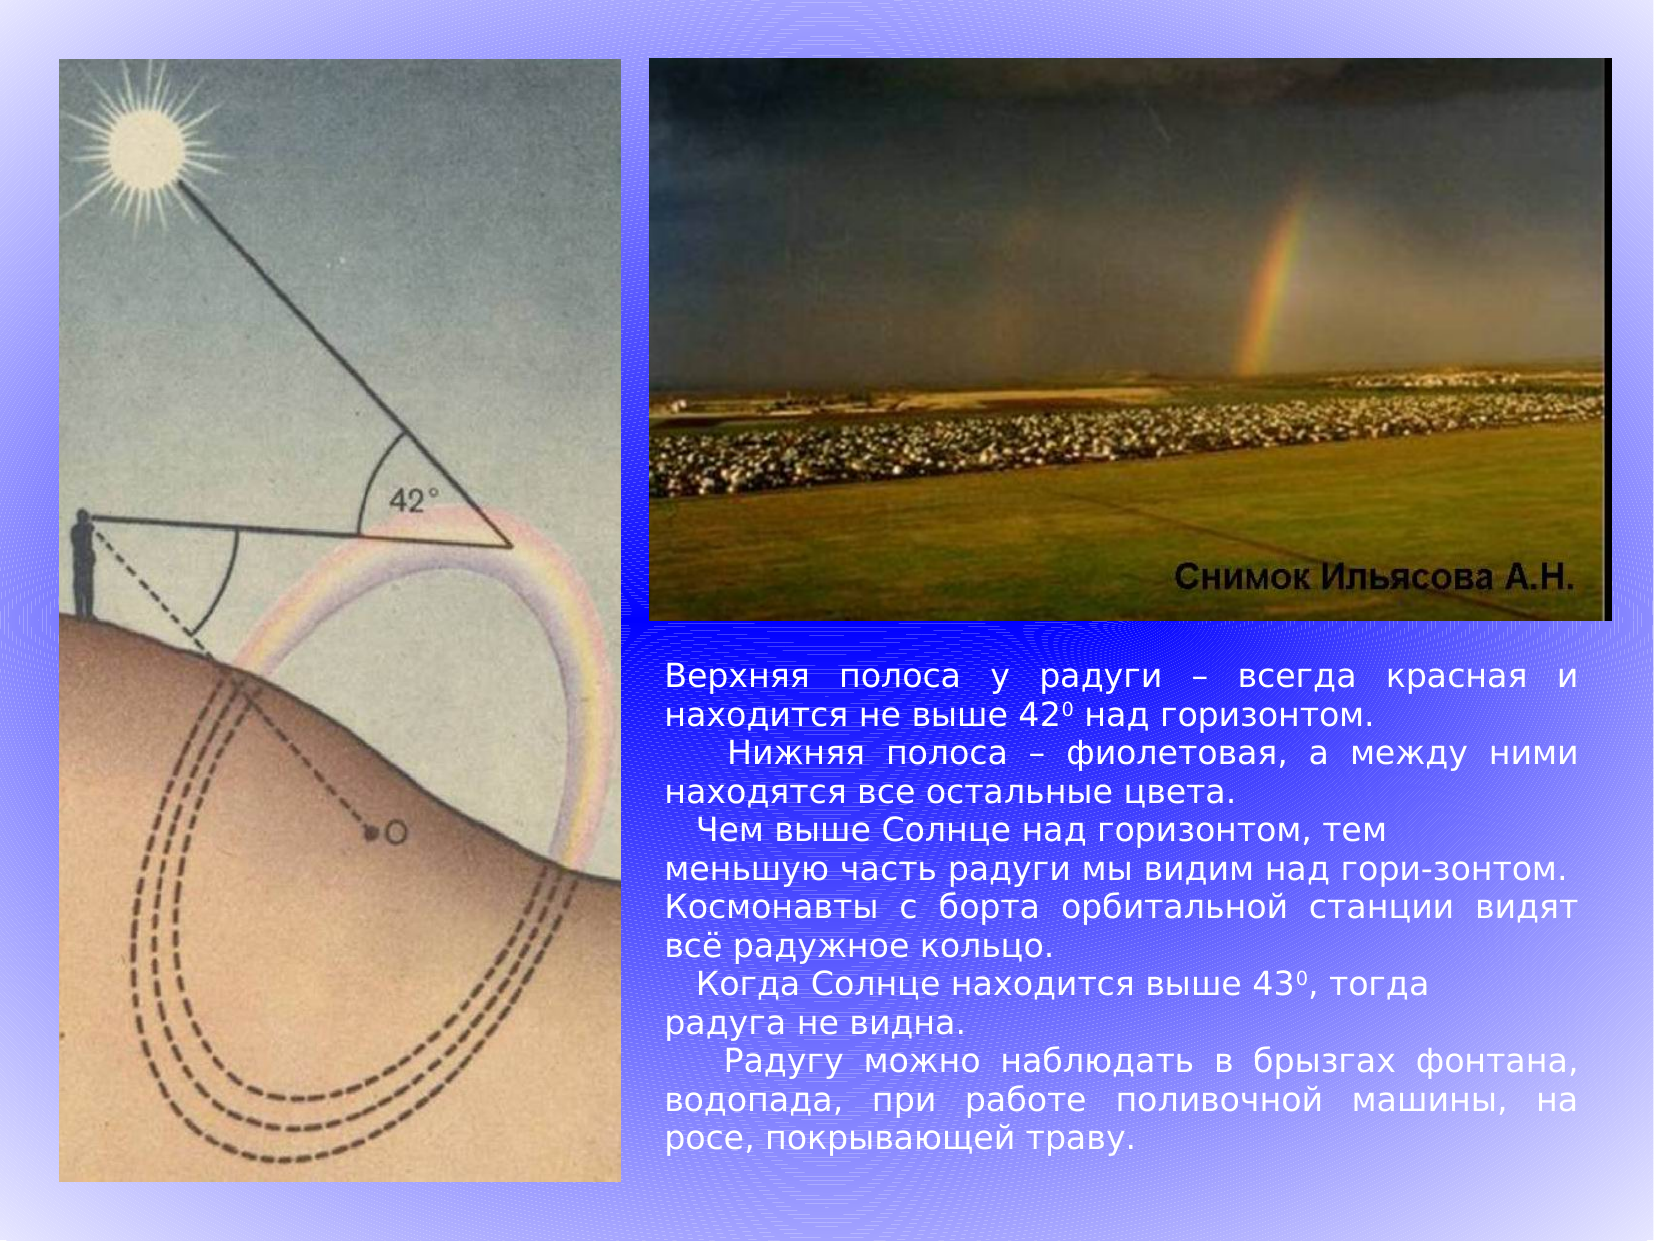

Верхняя полоса у радуги – всегда красная и находится не выше 420 над горизонтом.
 Нижняя полоса – фиолетовая, а между ними находятся все остальные цвета.
 Чем выше Солнце над горизонтом, тем
меньшую часть радуги мы видим над гори-зонтом. Космонавты с борта орбитальной станции видят всё радужное кольцо.
 Когда Солнце находится выше 430, тогда
радуга не видна.
 Радугу можно наблюдать в брызгах фонтана, водопада, при работе поливочной машины, на росе, покрывающей траву.